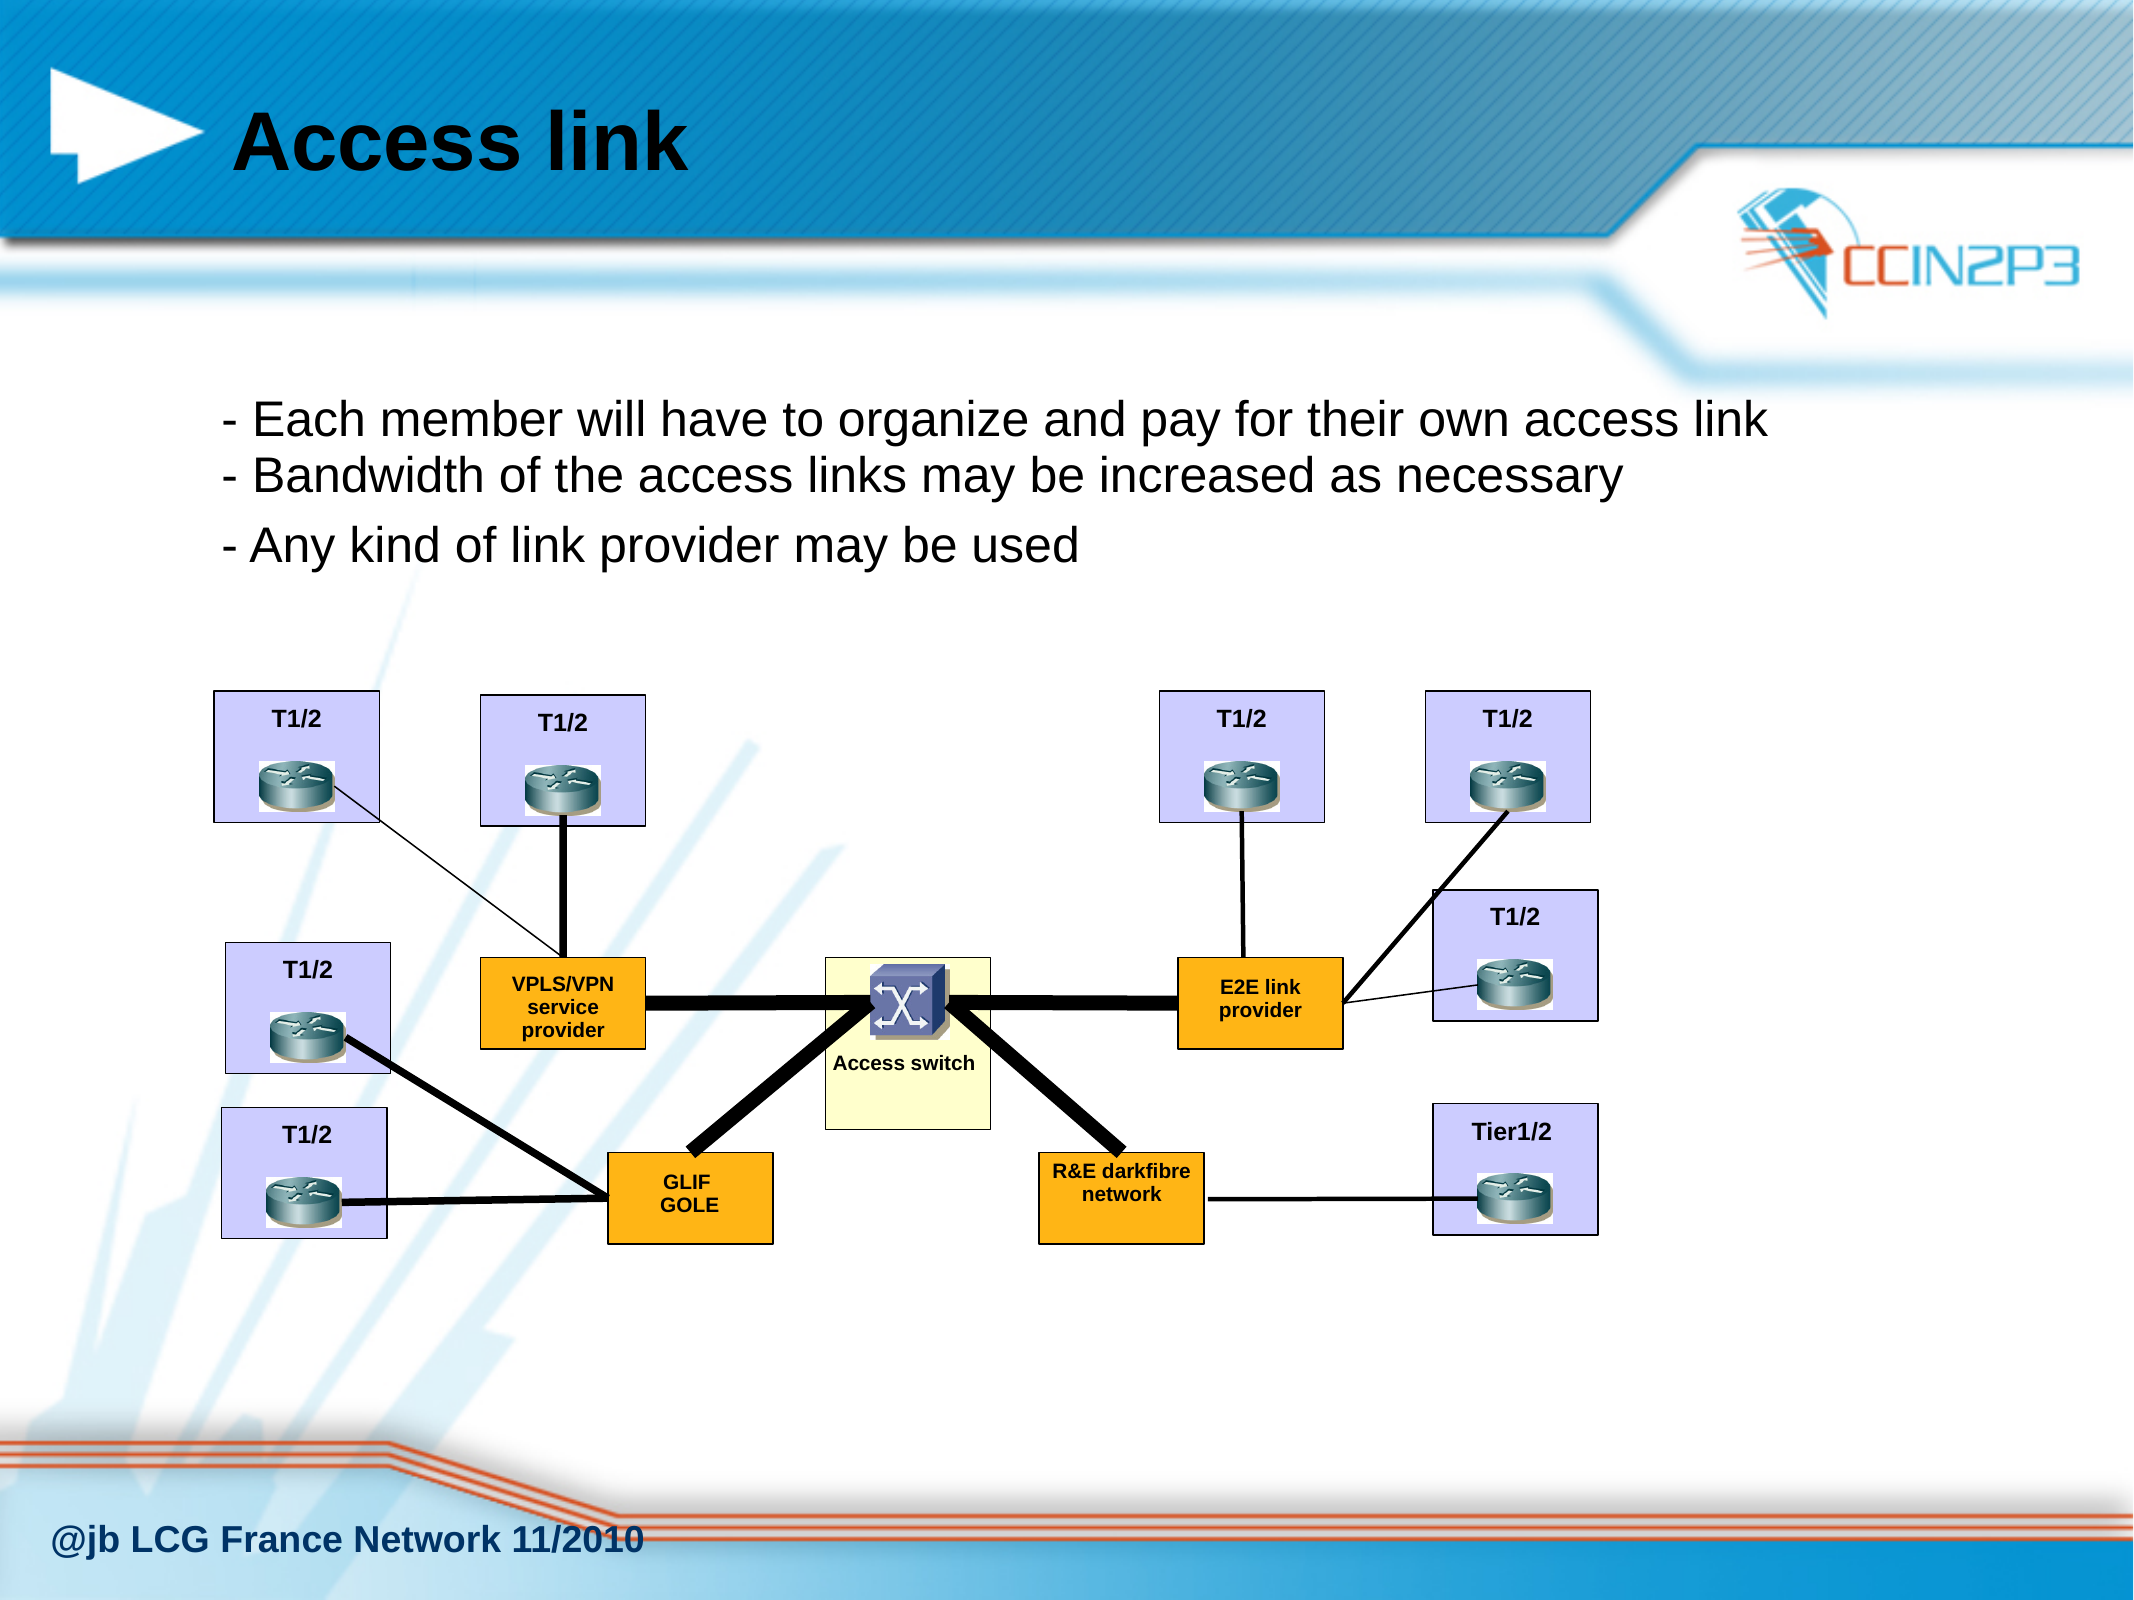

# Access link
- Each member will have to organize and pay for their own access link
- Bandwidth of the access links may be increased as necessary
- Any kind of link provider may be used
T1/2
T1/2
T1/2
T1/2
T1/2
T1/2
VPLS/VPN service provider
E2E link provider
 Access switch
Tier1/2
T1/2
R&E darkfibre network
GLIF
 GOLE
17
Votre Nom